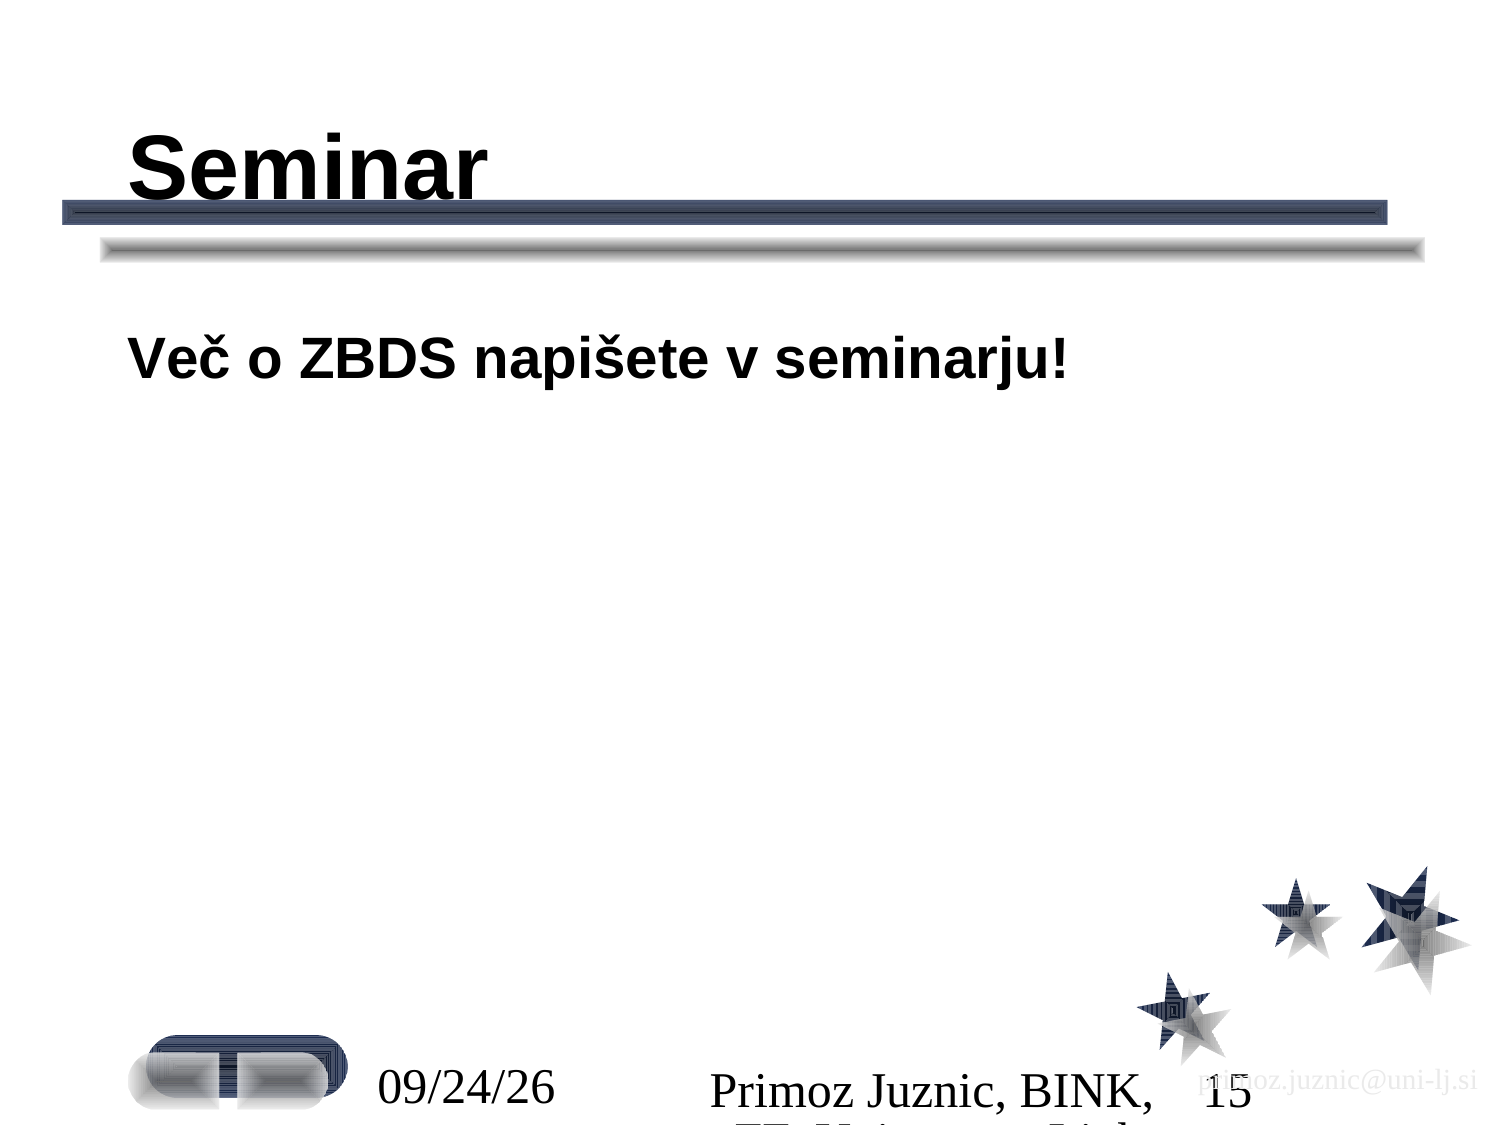

# Seminar
Več o ZBDS napišete v seminarju!
Primoz Juznic, BINK, FF, Univerza v Ljubljani
15